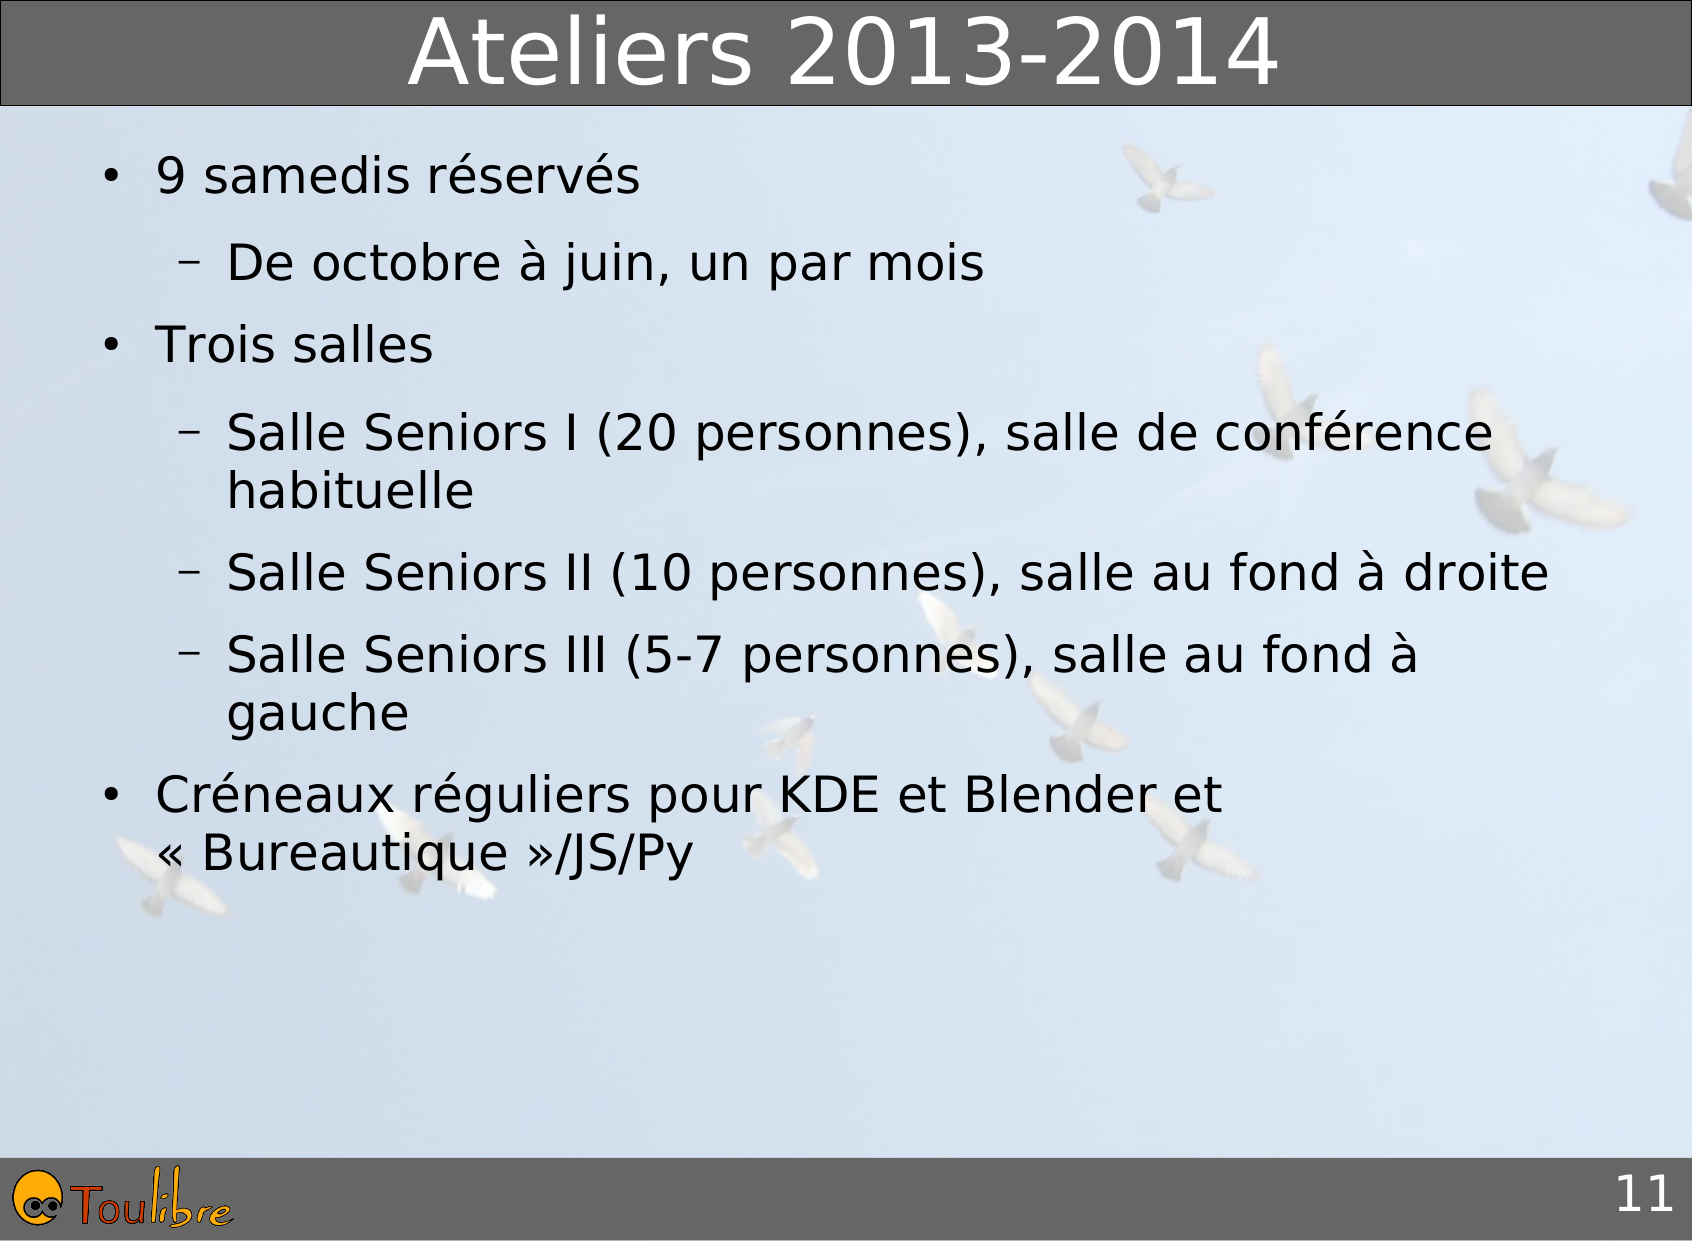

# Ateliers 2013-2014
9 samedis réservés
De octobre à juin, un par mois
Trois salles
Salle Seniors I (20 personnes), salle de conférence habituelle
Salle Seniors II (10 personnes), salle au fond à droite
Salle Seniors III (5-7 personnes), salle au fond à gauche
Créneaux réguliers pour KDE et Blender et « Bureautique »/JS/Py